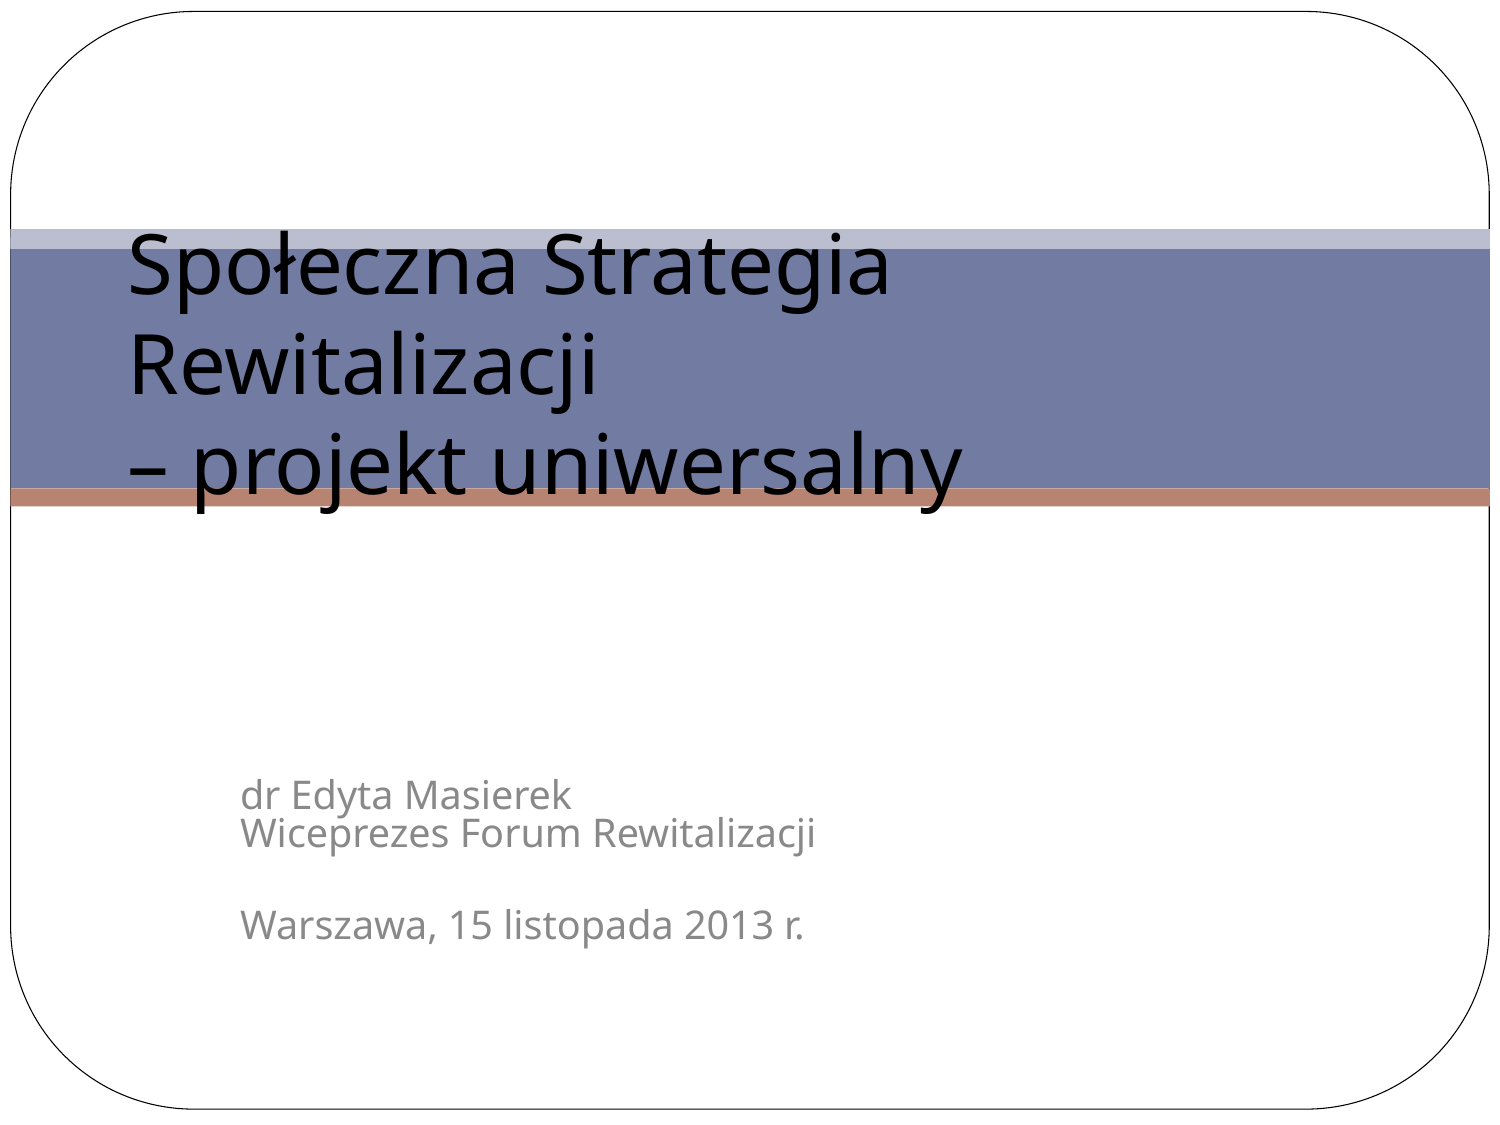

# Społeczna Strategia Rewitalizacji – projekt uniwersalny
dr Edyta Masierek
Wiceprezes Forum Rewitalizacji
Warszawa, 15 listopada 2013 r.